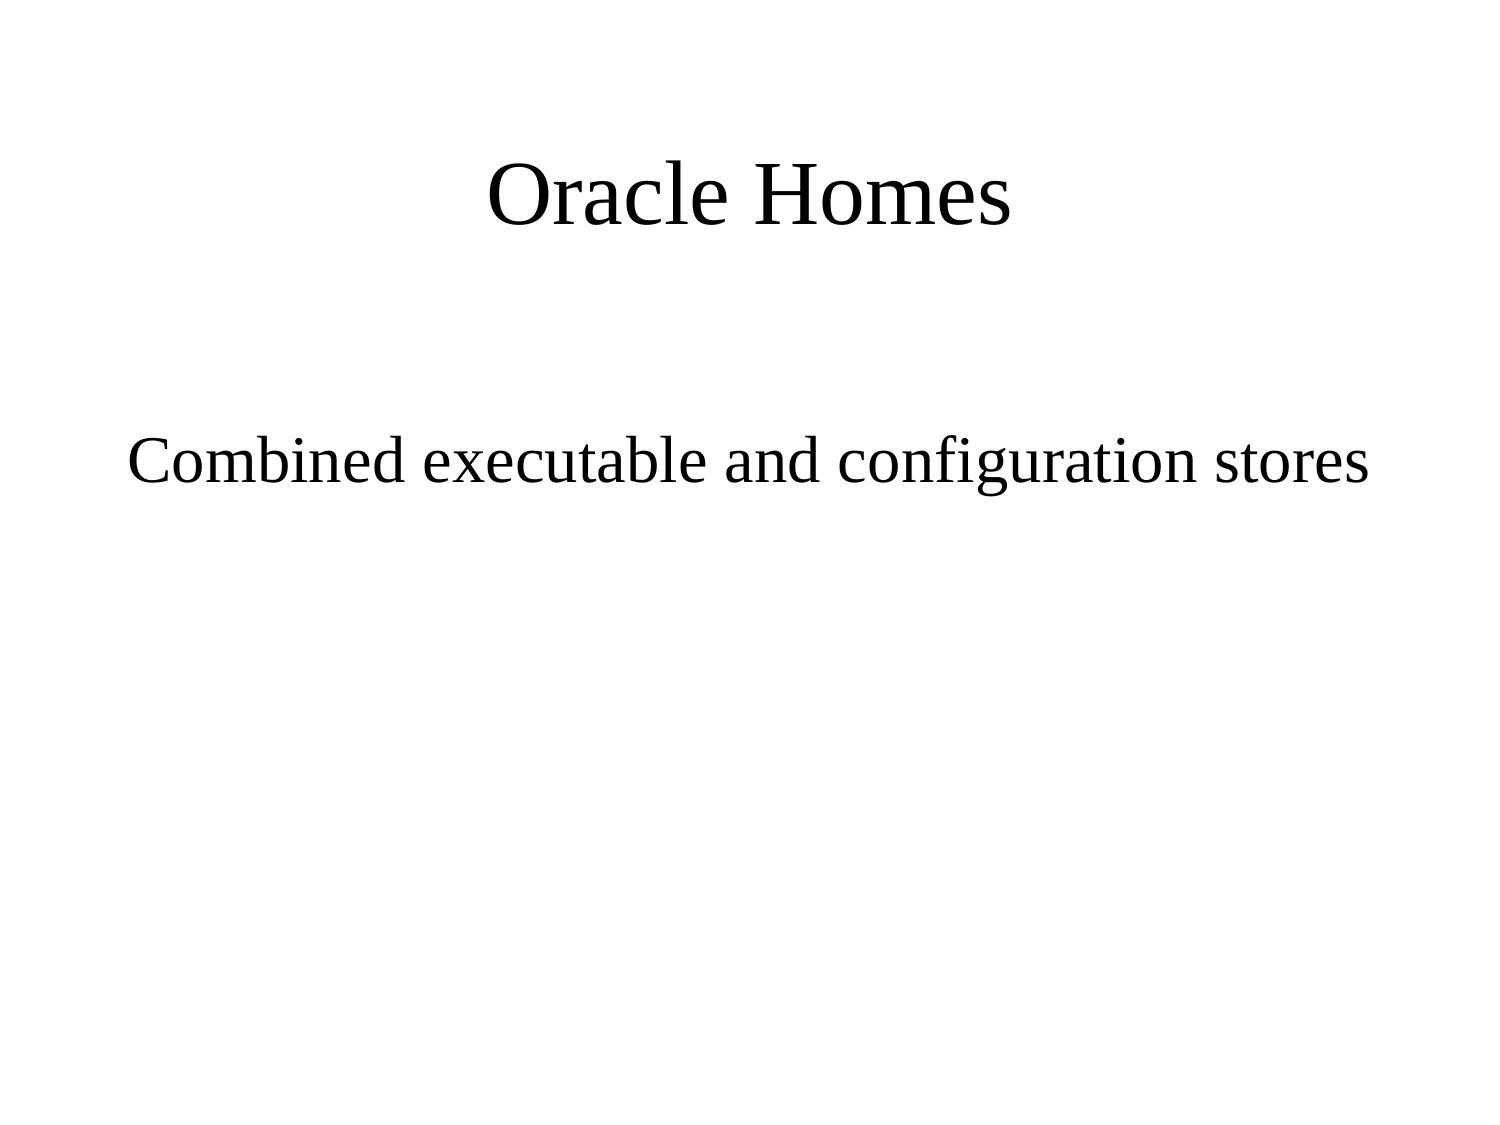

# Oracle Homes
Combined executable and configuration stores